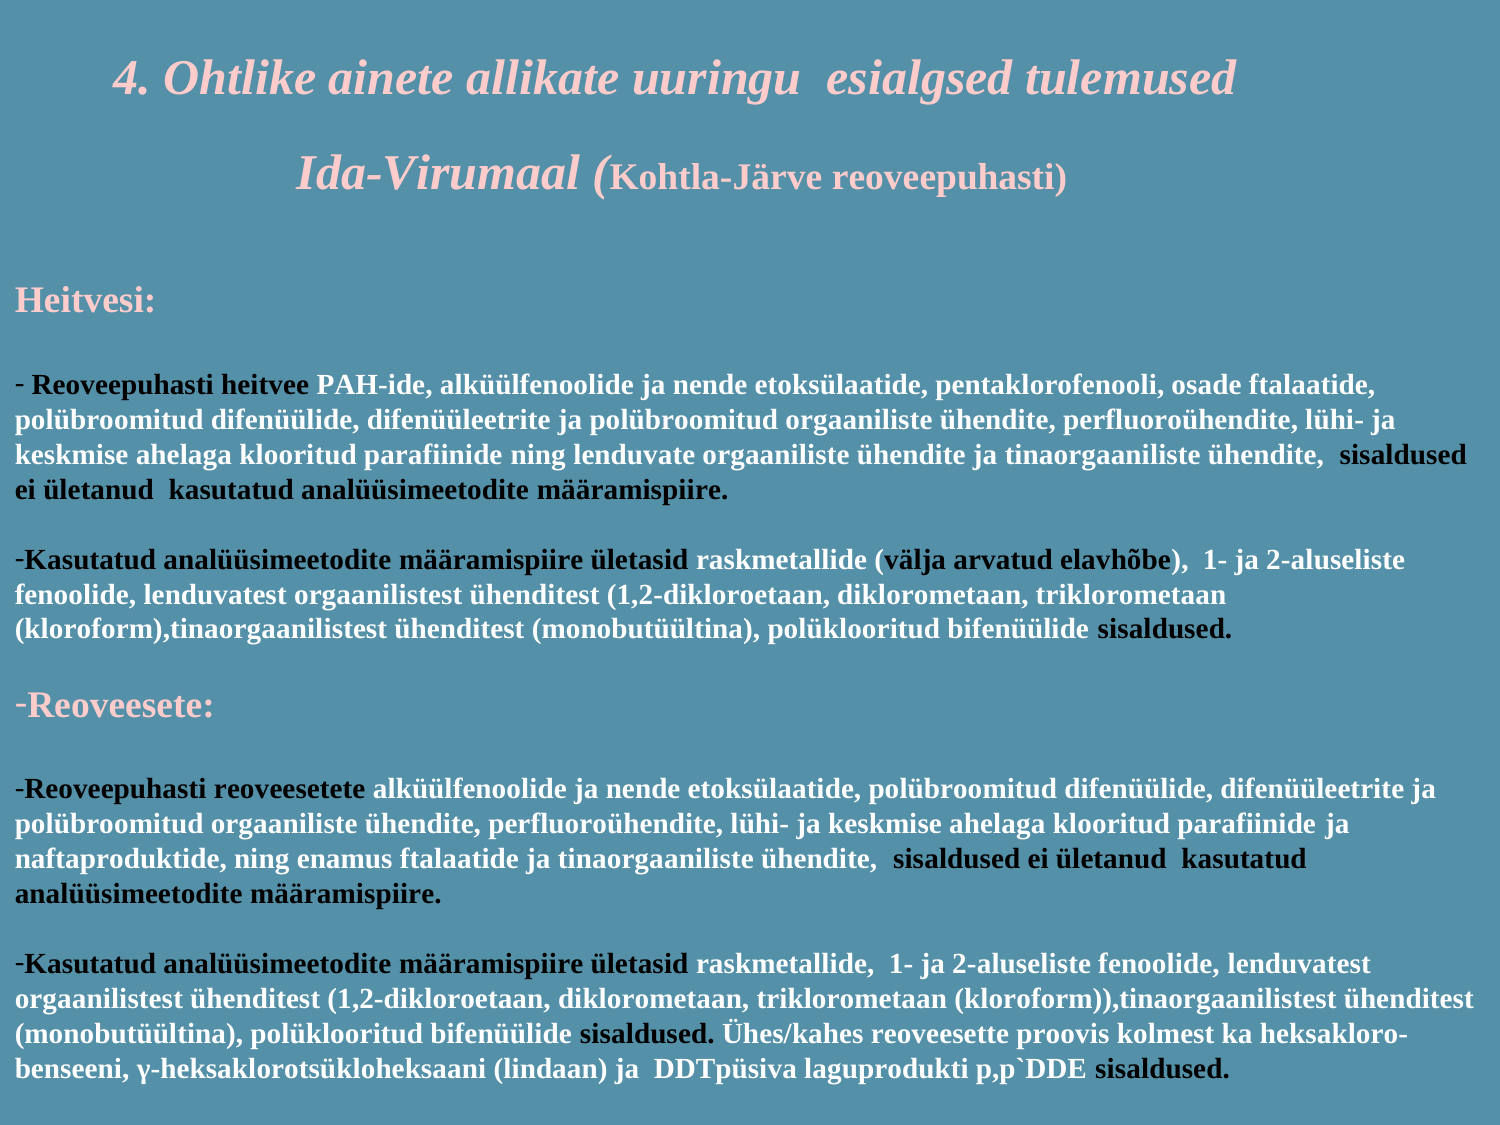

4. Ohtlike ainete allikate uuringu esialgsed tulemused
Ida-Virumaal (Kohtla-Järve reoveepuhasti)
Heitvesi:
 Reoveepuhasti heitvee PAH-ide, alküülfenoolide ja nende etoksülaatide, pentaklorofenooli, osade ftalaatide, polübroomitud difenüülide, difenüüleetrite ja polübroomitud orgaaniliste ühendite, perfluoroühendite, lühi- ja keskmise ahelaga klooritud parafiinide ning lenduvate orgaaniliste ühendite ja tinaorgaaniliste ühendite, sisaldused ei ületanud kasutatud analüüsimeetodite määramispiire.
Kasutatud analüüsimeetodite määramispiire ületasid raskmetallide (välja arvatud elavhõbe), 1- ja 2-aluseliste fenoolide, lenduvatest orgaanilistest ühenditest (1,2-dikloroetaan, diklorometaan, triklorometaan (kloroform),tinaorgaanilistest ühenditest (monobutüültina), polüklooritud bifenüülide sisaldused.
Reoveesete:
Reoveepuhasti reoveesetete alküülfenoolide ja nende etoksülaatide, polübroomitud difenüülide, difenüüleetrite ja polübroomitud orgaaniliste ühendite, perfluoroühendite, lühi- ja keskmise ahelaga klooritud parafiinide ja naftaproduktide, ning enamus ftalaatide ja tinaorgaaniliste ühendite, sisaldused ei ületanud kasutatud analüüsimeetodite määramispiire.
Kasutatud analüüsimeetodite määramispiire ületasid raskmetallide, 1- ja 2-aluseliste fenoolide, lenduvatest orgaanilistest ühenditest (1,2-dikloroetaan, diklorometaan, triklorometaan (kloroform)),tinaorgaanilistest ühenditest (monobutüültina), polüklooritud bifenüülide sisaldused. Ühes/kahes reoveesette proovis kolmest ka heksakloro-benseeni, γ-heksaklorotsükloheksaani (lindaan) ja DDTpüsiva laguprodukti p,p`DDE sisaldused.